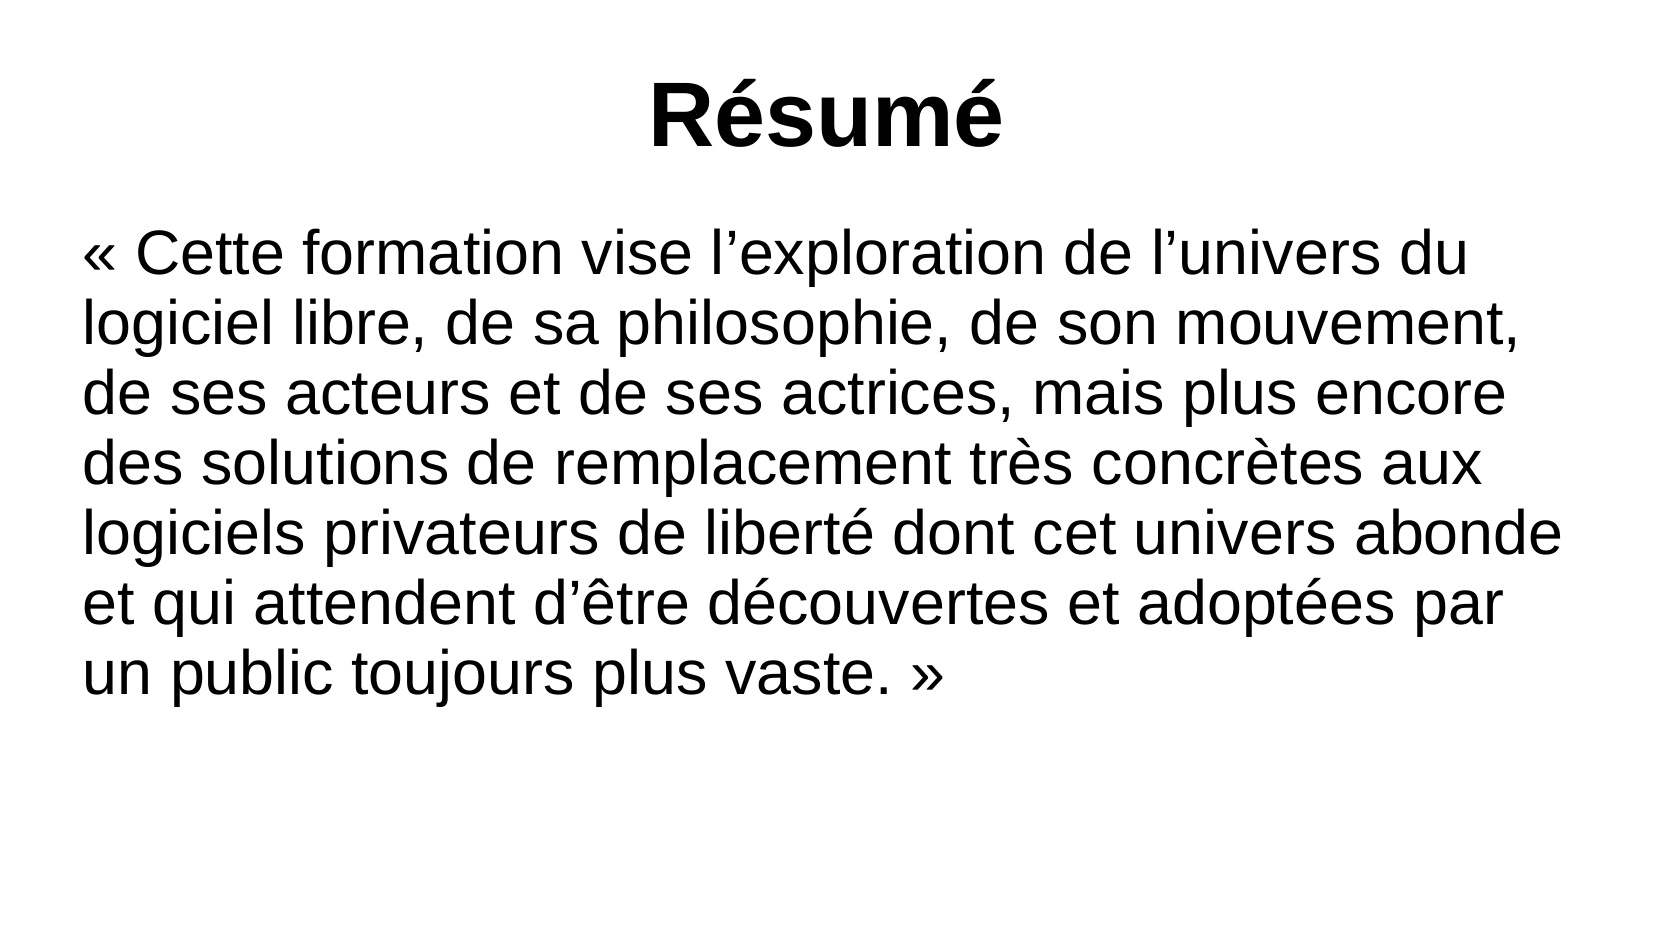

# Résumé
« Cette formation vise l’exploration de l’univers du logiciel libre, de sa philosophie, de son mouvement, de ses acteurs et de ses actrices, mais plus encore des solutions de remplacement très concrètes aux logiciels privateurs de liberté dont cet univers abonde et qui attendent d’être découvertes et adoptées par un public toujours plus vaste. »